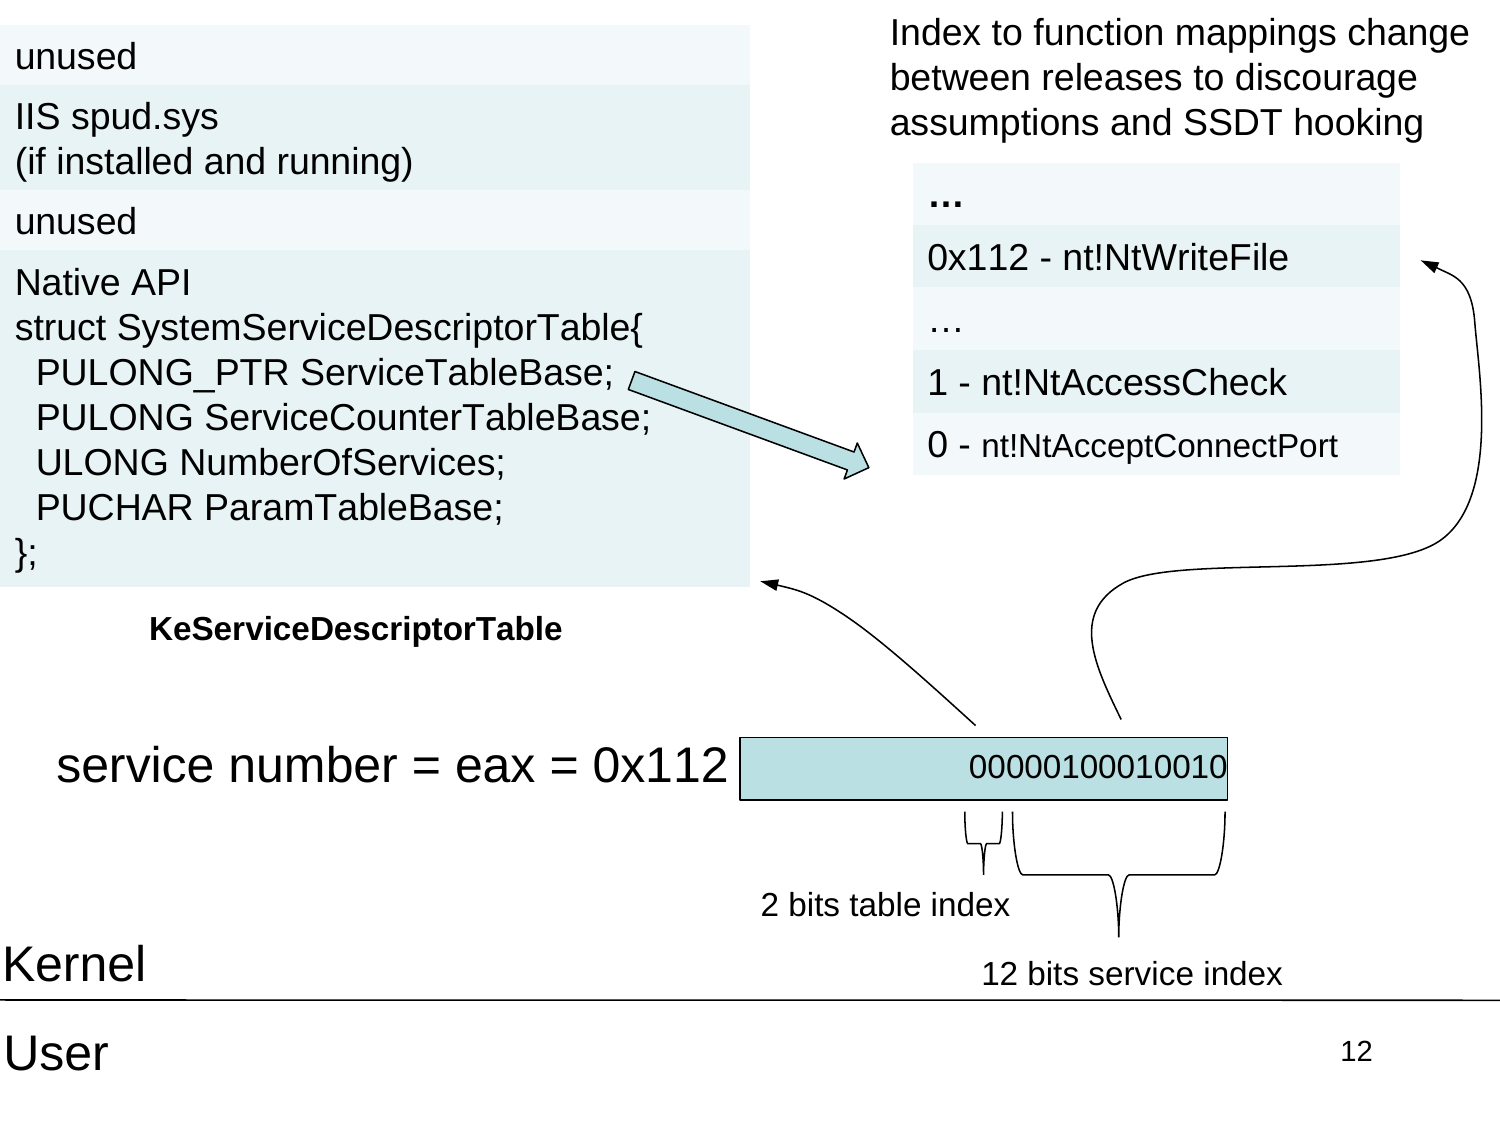

Index to function mappings change between releases to discourage assumptions and SSDT hooking
| unused |
| --- |
| IIS spud.sys (if installed and running) |
| unused |
| Native API struct SystemServiceDescriptorTable{ PULONG\_PTR ServiceTableBase; PULONG ServiceCounterTableBase; ULONG NumberOfServices; PUCHAR ParamTableBase; }; |
| … |
| --- |
| 0x112 - nt!NtWriteFile |
| … |
| 1 - nt!NtAccessCheck |
| 0 - nt!NtAcceptConnectPort |
KeServiceDescriptorTable
service number = eax = 0x112
00000100010010
2 bits table index
Kernel
12 bits service index
User